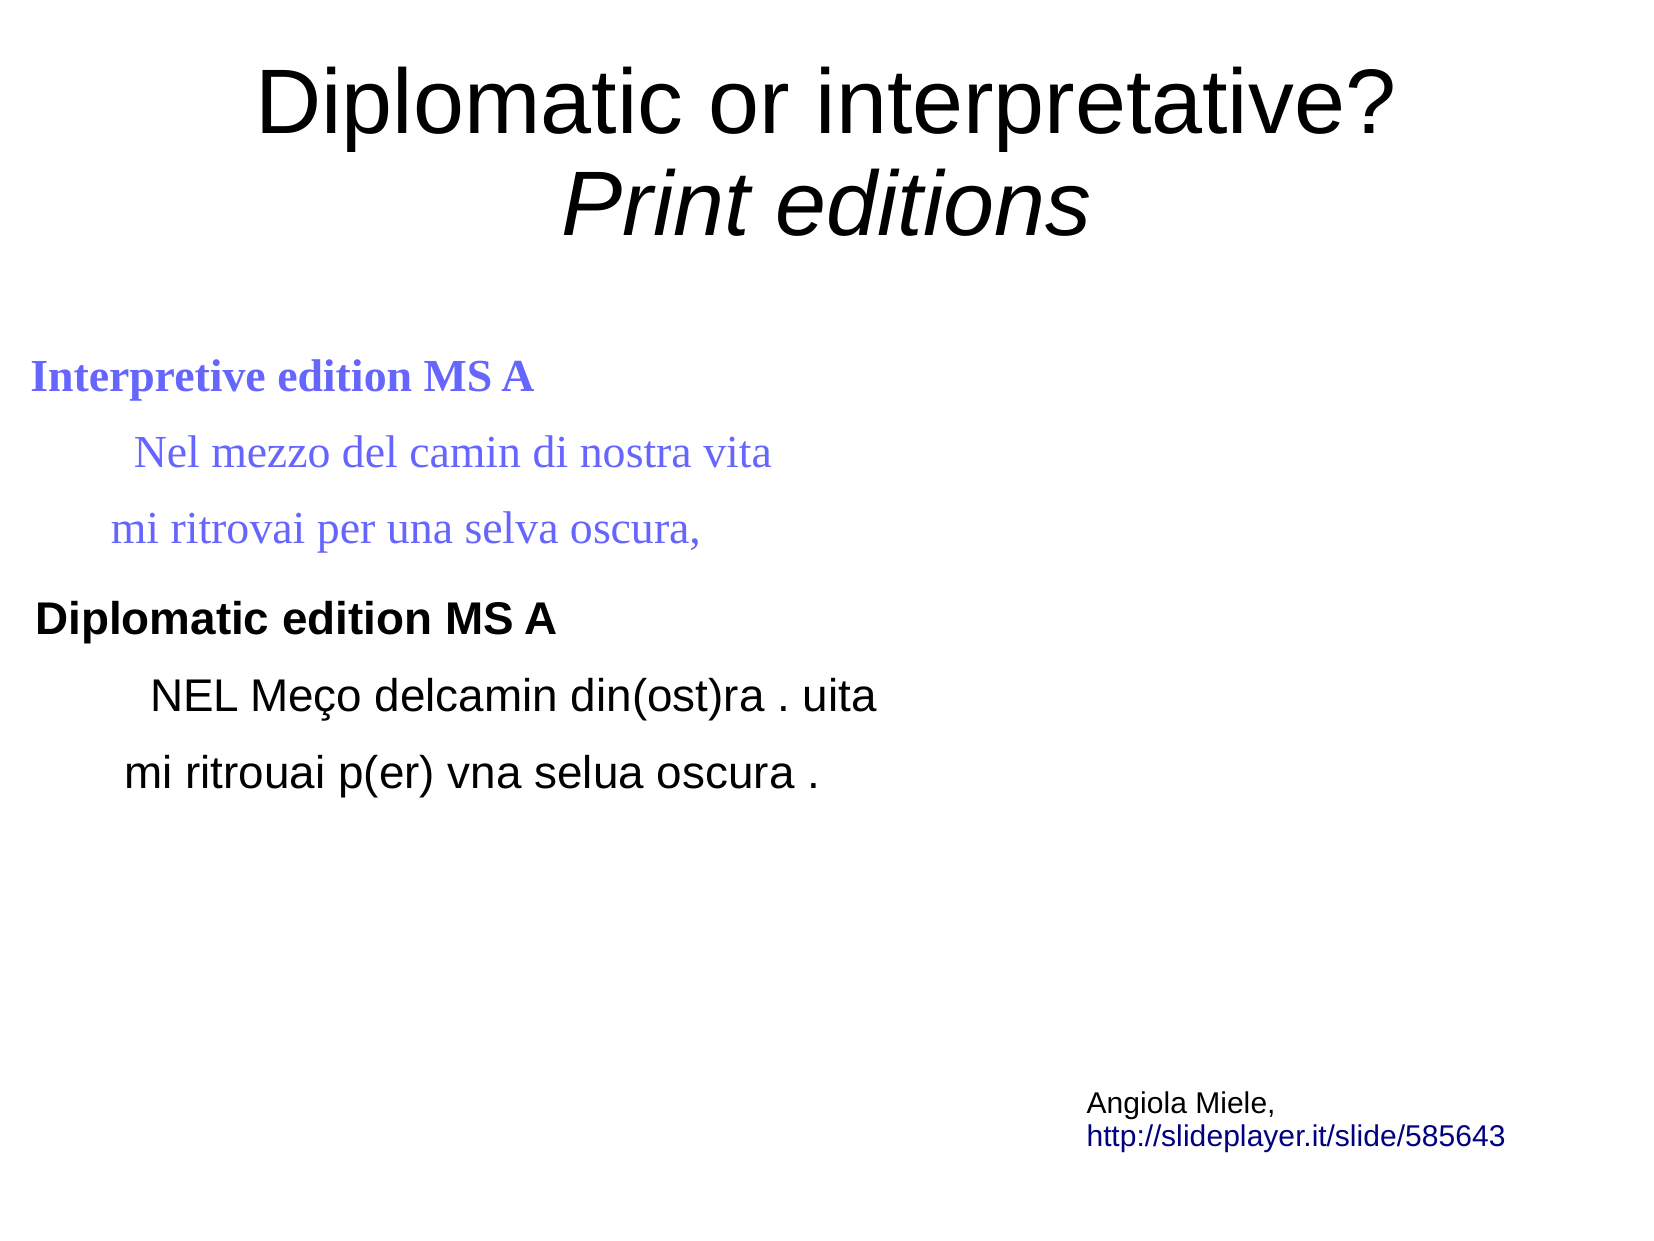

# Diplomatic or interpretative? Print editions
Interpretive edition MS A
 Nel mezzo del camin di nostra vita
 mi ritrovai per una selva oscura,
Diplomatic edition MS A
 NEL Meço delcamin din(ost)ra . uita
 mi ritrouai p(er) vna selua oscura .
Angiola Miele, http://slideplayer.it/slide/585643